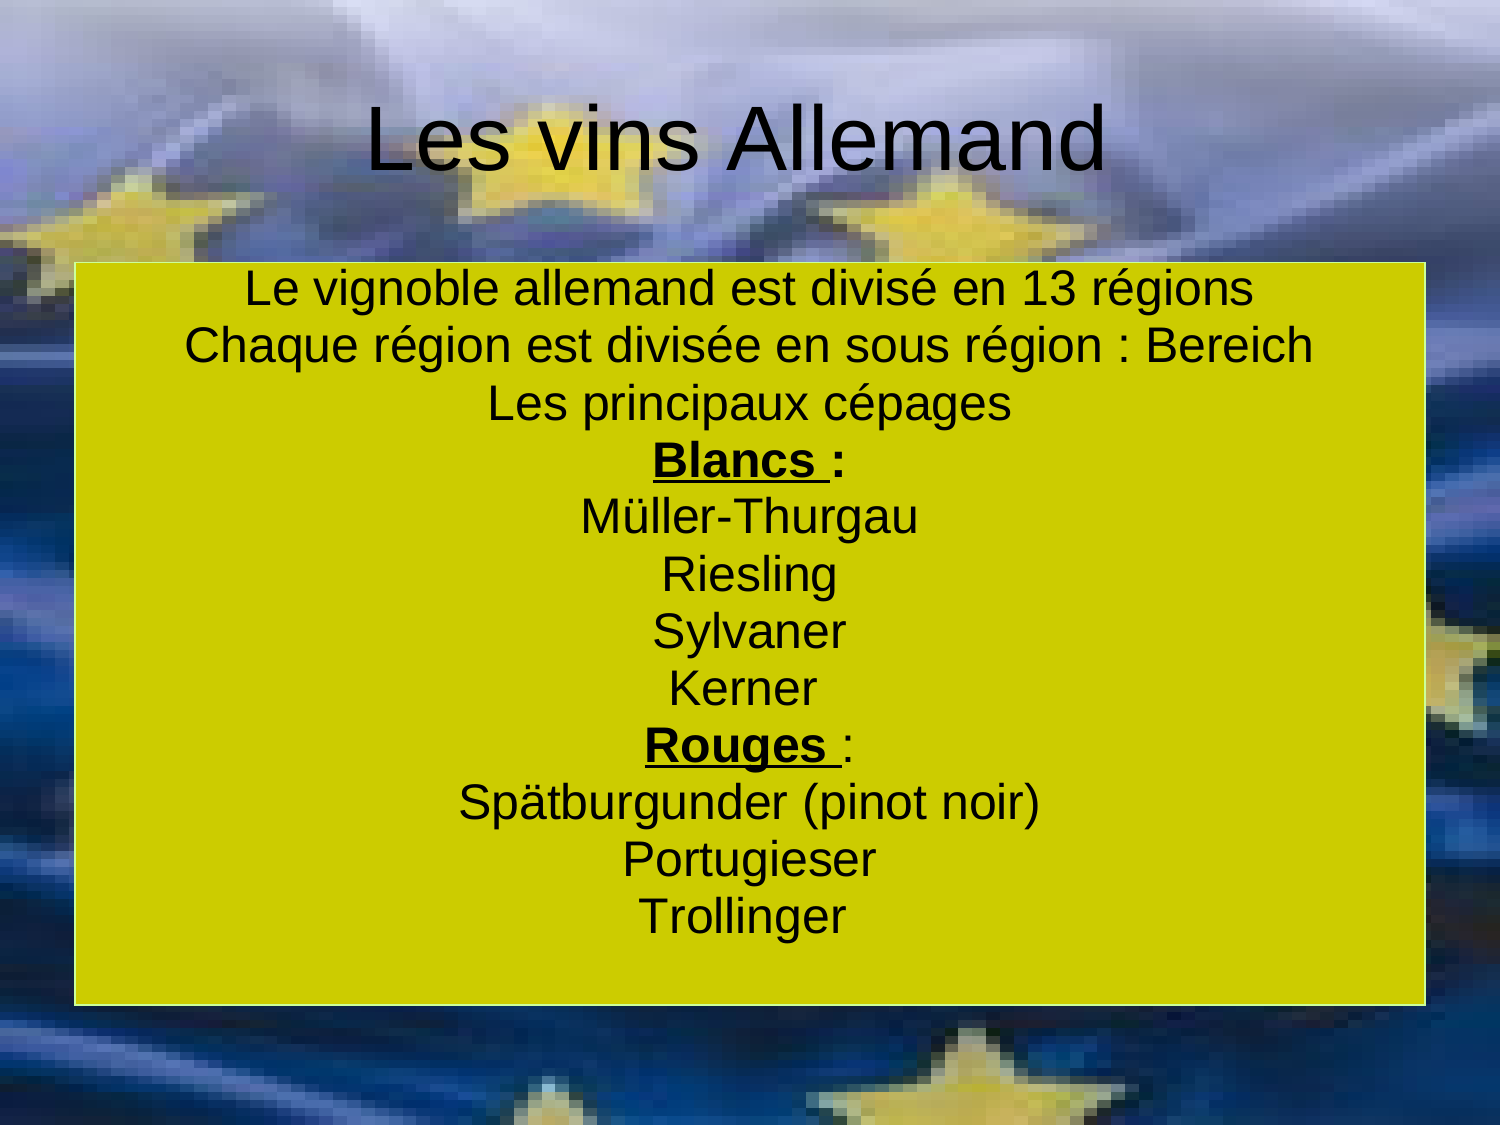

# Les vins Allemand
Le vignoble allemand est divisé en 13 régions
Chaque région est divisée en sous région : Bereich
Les principaux cépages
Blancs :
Müller-Thurgau
Riesling
Sylvaner
Kerner
Rouges :
Spätburgunder (pinot noir)
Portugieser
Trollinger